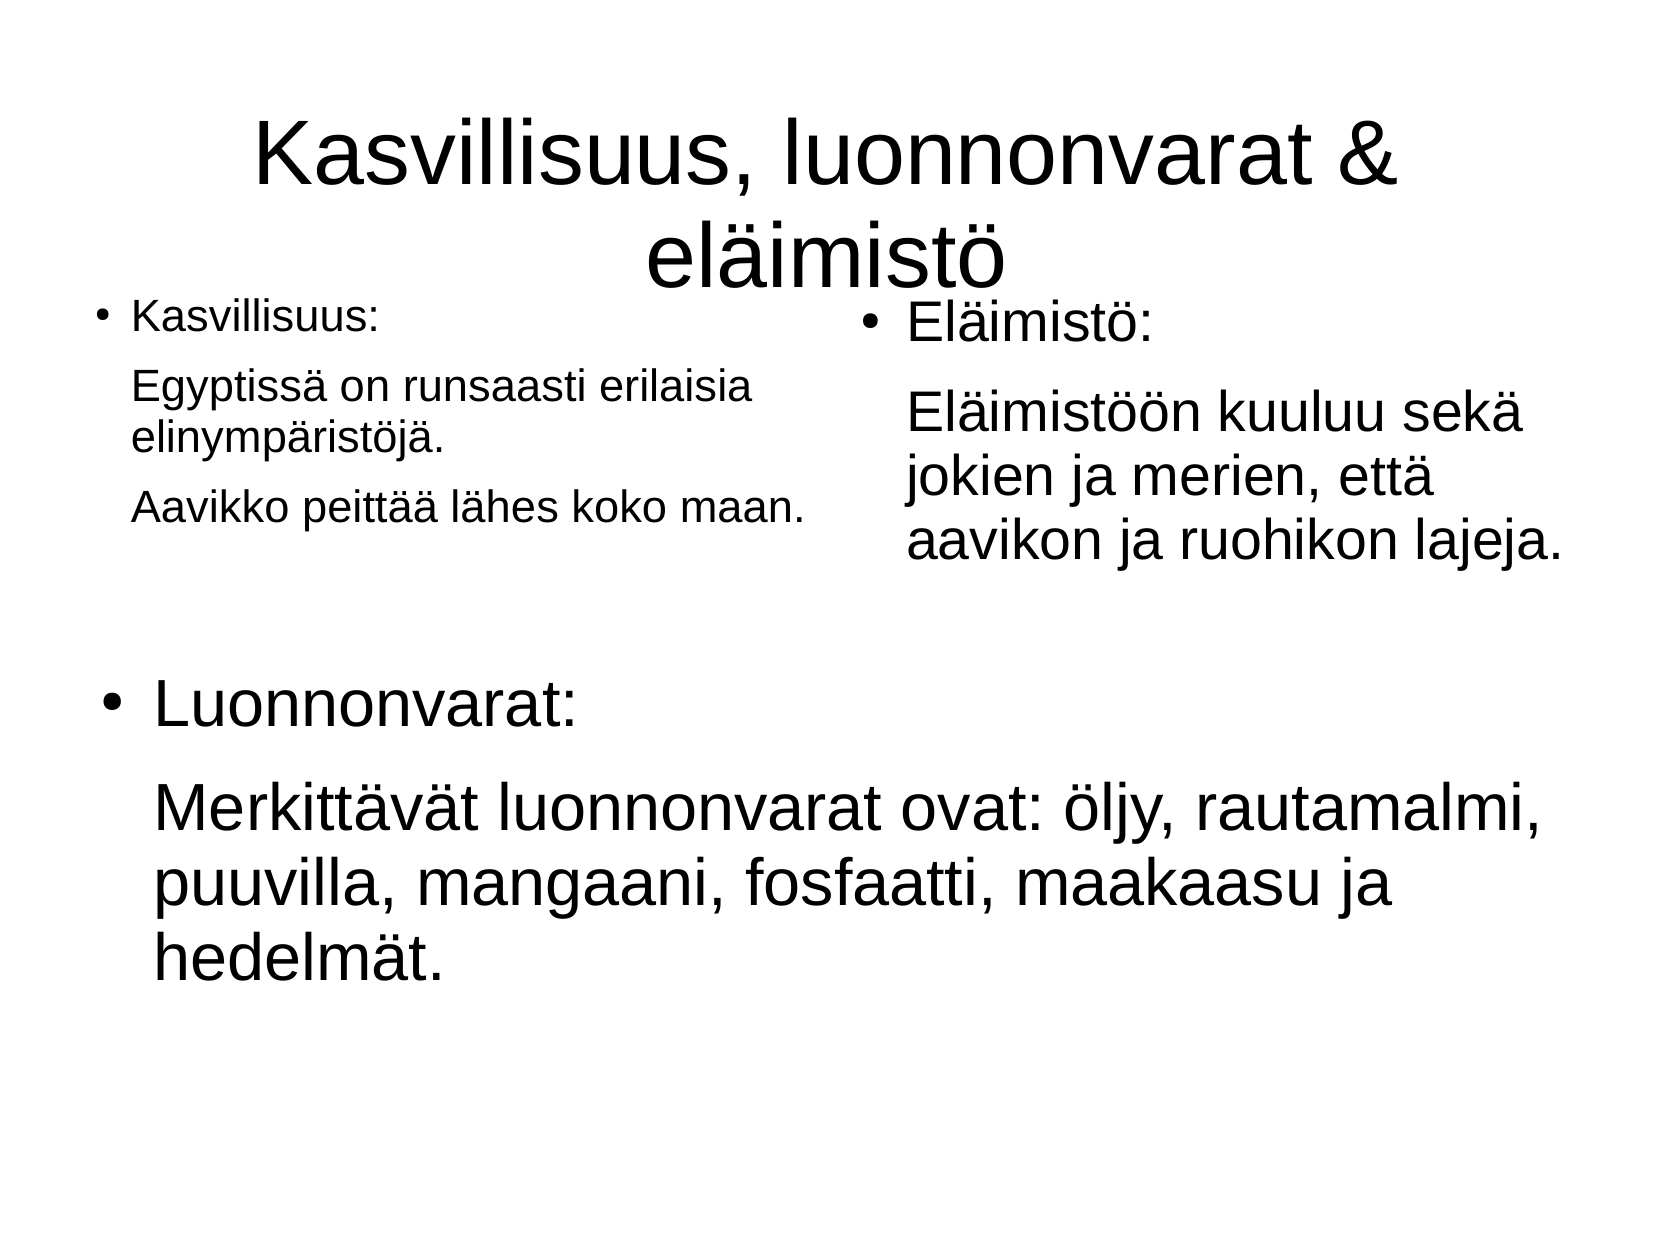

# Kasvillisuus, luonnonvarat & eläimistö
Kasvillisuus:
Egyptissä on runsaasti erilaisia elinympäristöjä.
Aavikko peittää lähes koko maan.
Eläimistö:
Eläimistöön kuuluu sekä jokien ja merien, että aavikon ja ruohikon lajeja.
Luonnonvarat:
Merkittävät luonnonvarat ovat: öljy, rautamalmi, puuvilla, mangaani, fosfaatti, maakaasu ja hedelmät.